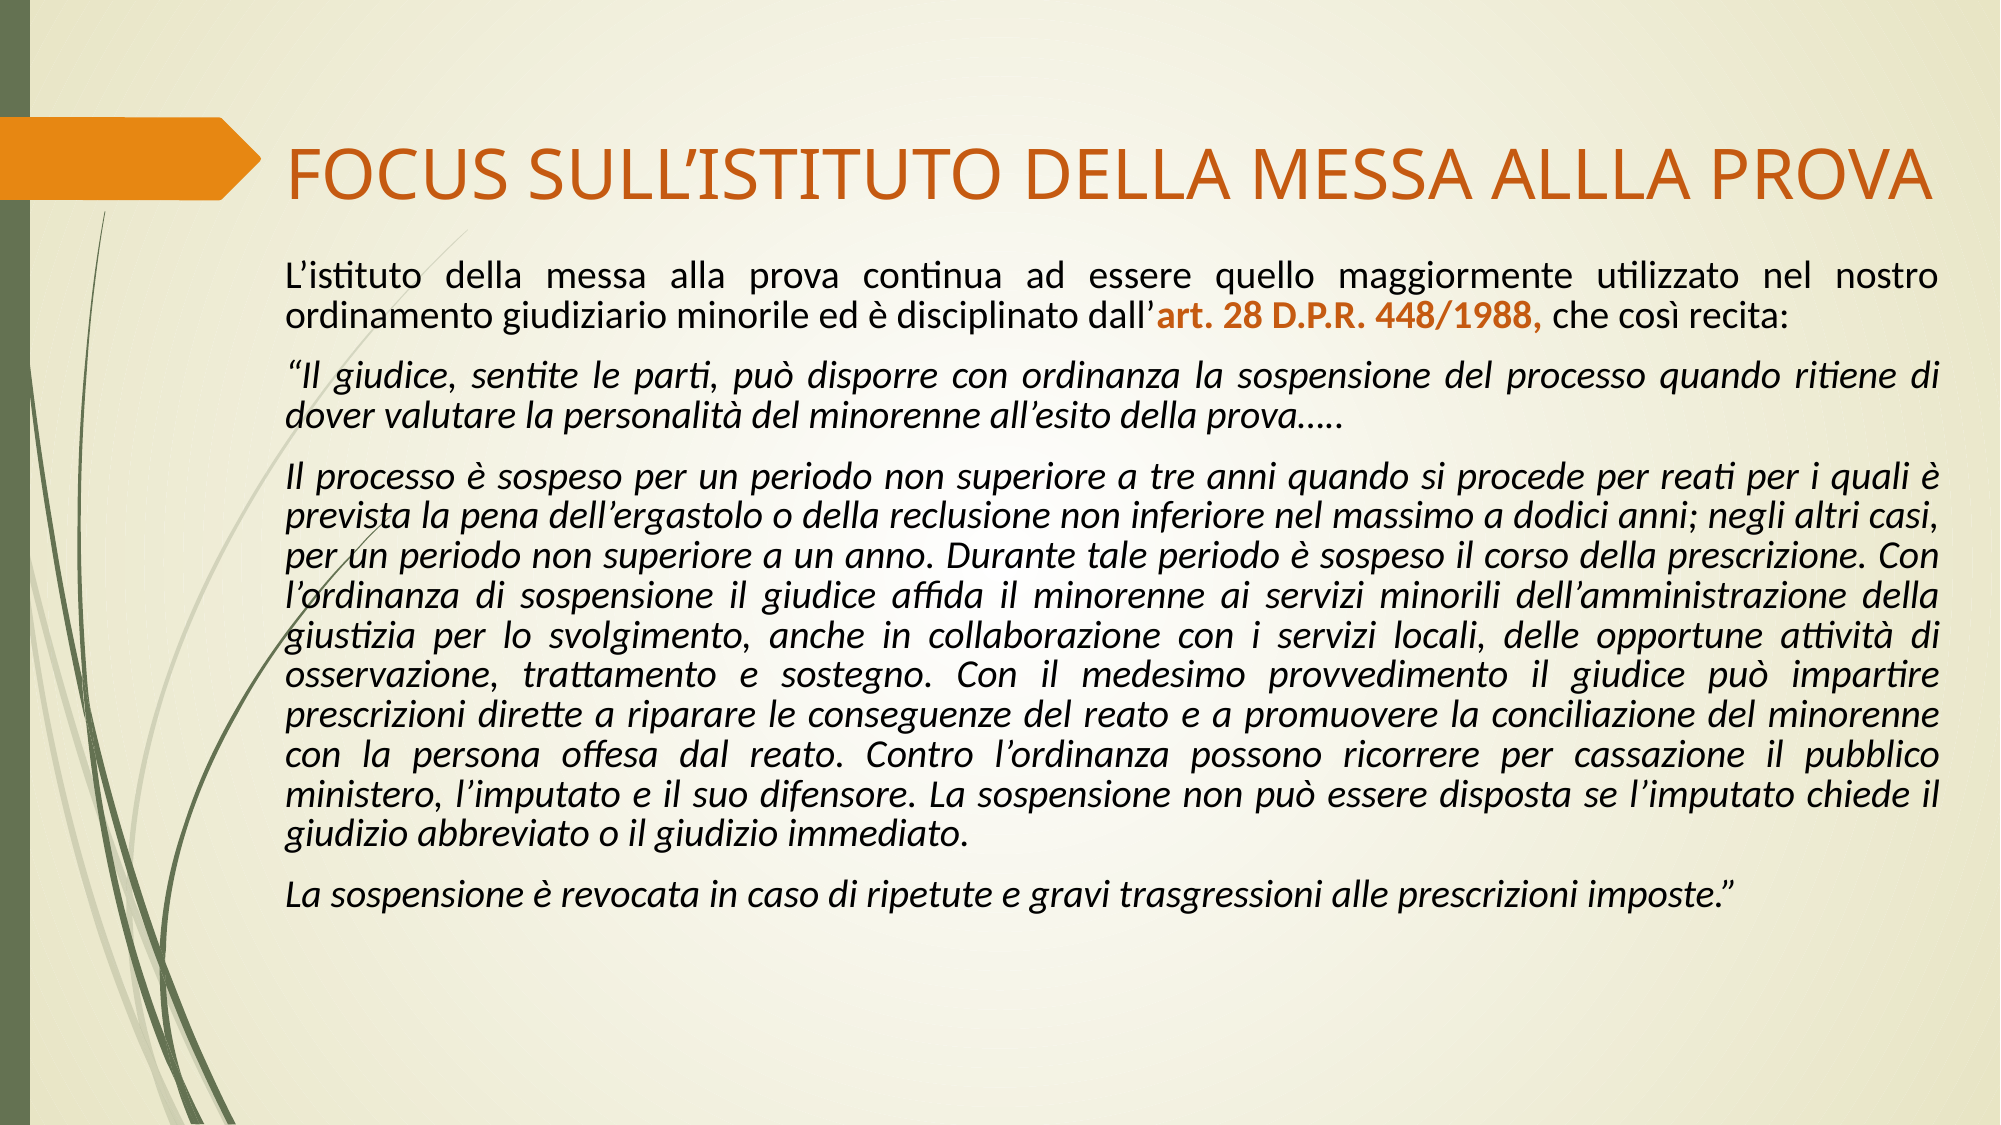

# FOCUS SULL’ISTITUTO DELLA MESSA ALLLA PROVA
L’istituto della messa alla prova continua ad essere quello maggiormente utilizzato nel nostro ordinamento giudiziario minorile ed è disciplinato dall’art. 28 D.P.R. 448/1988, che così recita:
“Il giudice, sentite le parti, può disporre con ordinanza la sospensione del processo quando ritiene di dover valutare la personalità del minorenne all’esito della prova…..
Il processo è sospeso per un periodo non superiore a tre anni quando si procede per reati per i quali è prevista la pena dell’ergastolo o della reclusione non inferiore nel massimo a dodici anni; negli altri casi, per un periodo non superiore a un anno. Durante tale periodo è sospeso il corso della prescrizione. Con l’ordinanza di sospensione il giudice affida il minorenne ai servizi minorili dell’amministrazione della giustizia per lo svolgimento, anche in collaborazione con i servizi locali, delle opportune attività di osservazione, trattamento e sostegno. Con il medesimo provvedimento il giudice può impartire prescrizioni dirette a riparare le conseguenze del reato e a promuovere la conciliazione del minorenne con la persona offesa dal reato. Contro l’ordinanza possono ricorrere per cassazione il pubblico ministero, l’imputato e il suo difensore. La sospensione non può essere disposta se l’imputato chiede il giudizio abbreviato o il giudizio immediato.
La sospensione è revocata in caso di ripetute e gravi trasgressioni alle prescrizioni imposte.”